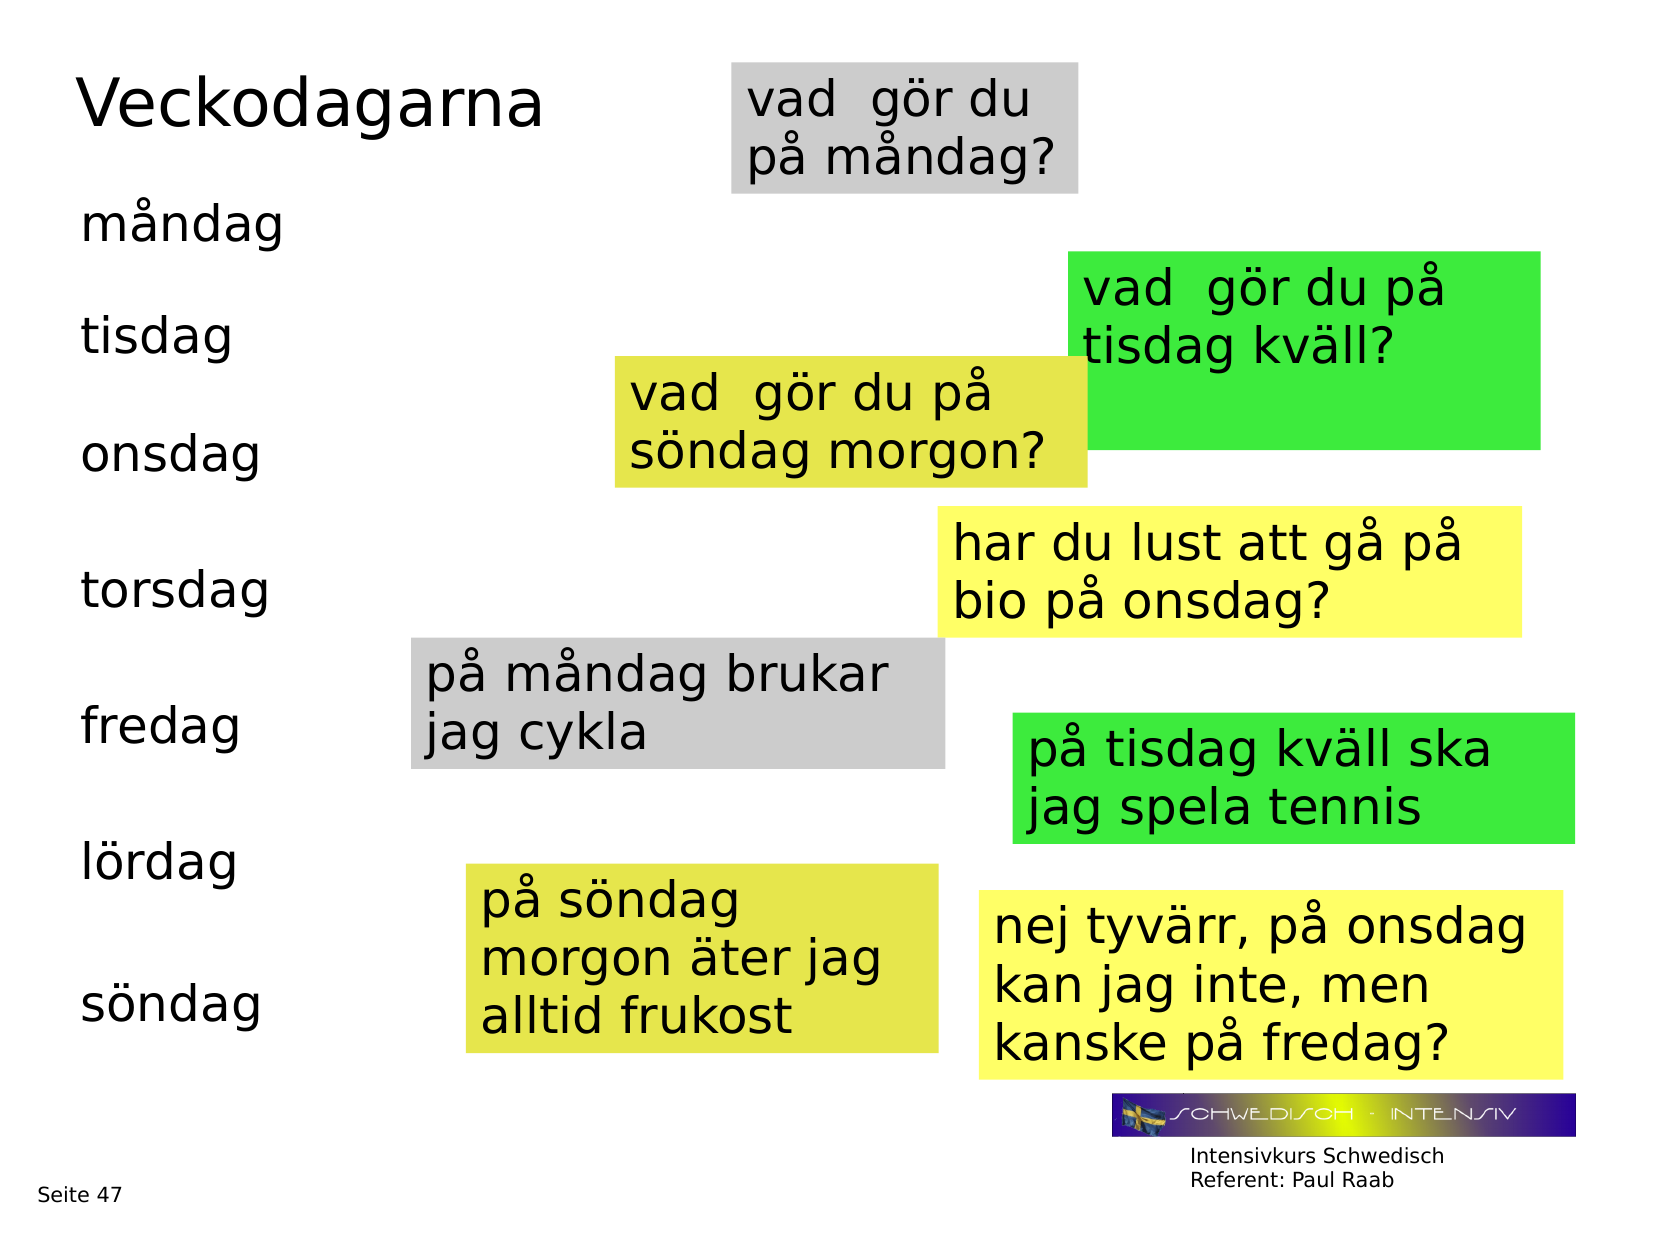

Veckodagarna
vad gör du på måndag?
måndag
vad gör du på tisdag kväll?
tisdag
vad gör du på söndag morgon?
onsdag
har du lust att gå på bio på onsdag?
torsdag
på måndag brukar jag cykla
fredag
på tisdag kväll ska jag spela tennis
lördag
på söndag morgon äter jag alltid frukost
nej tyvärr, på onsdag kan jag inte, men kanske på fredag?
söndag